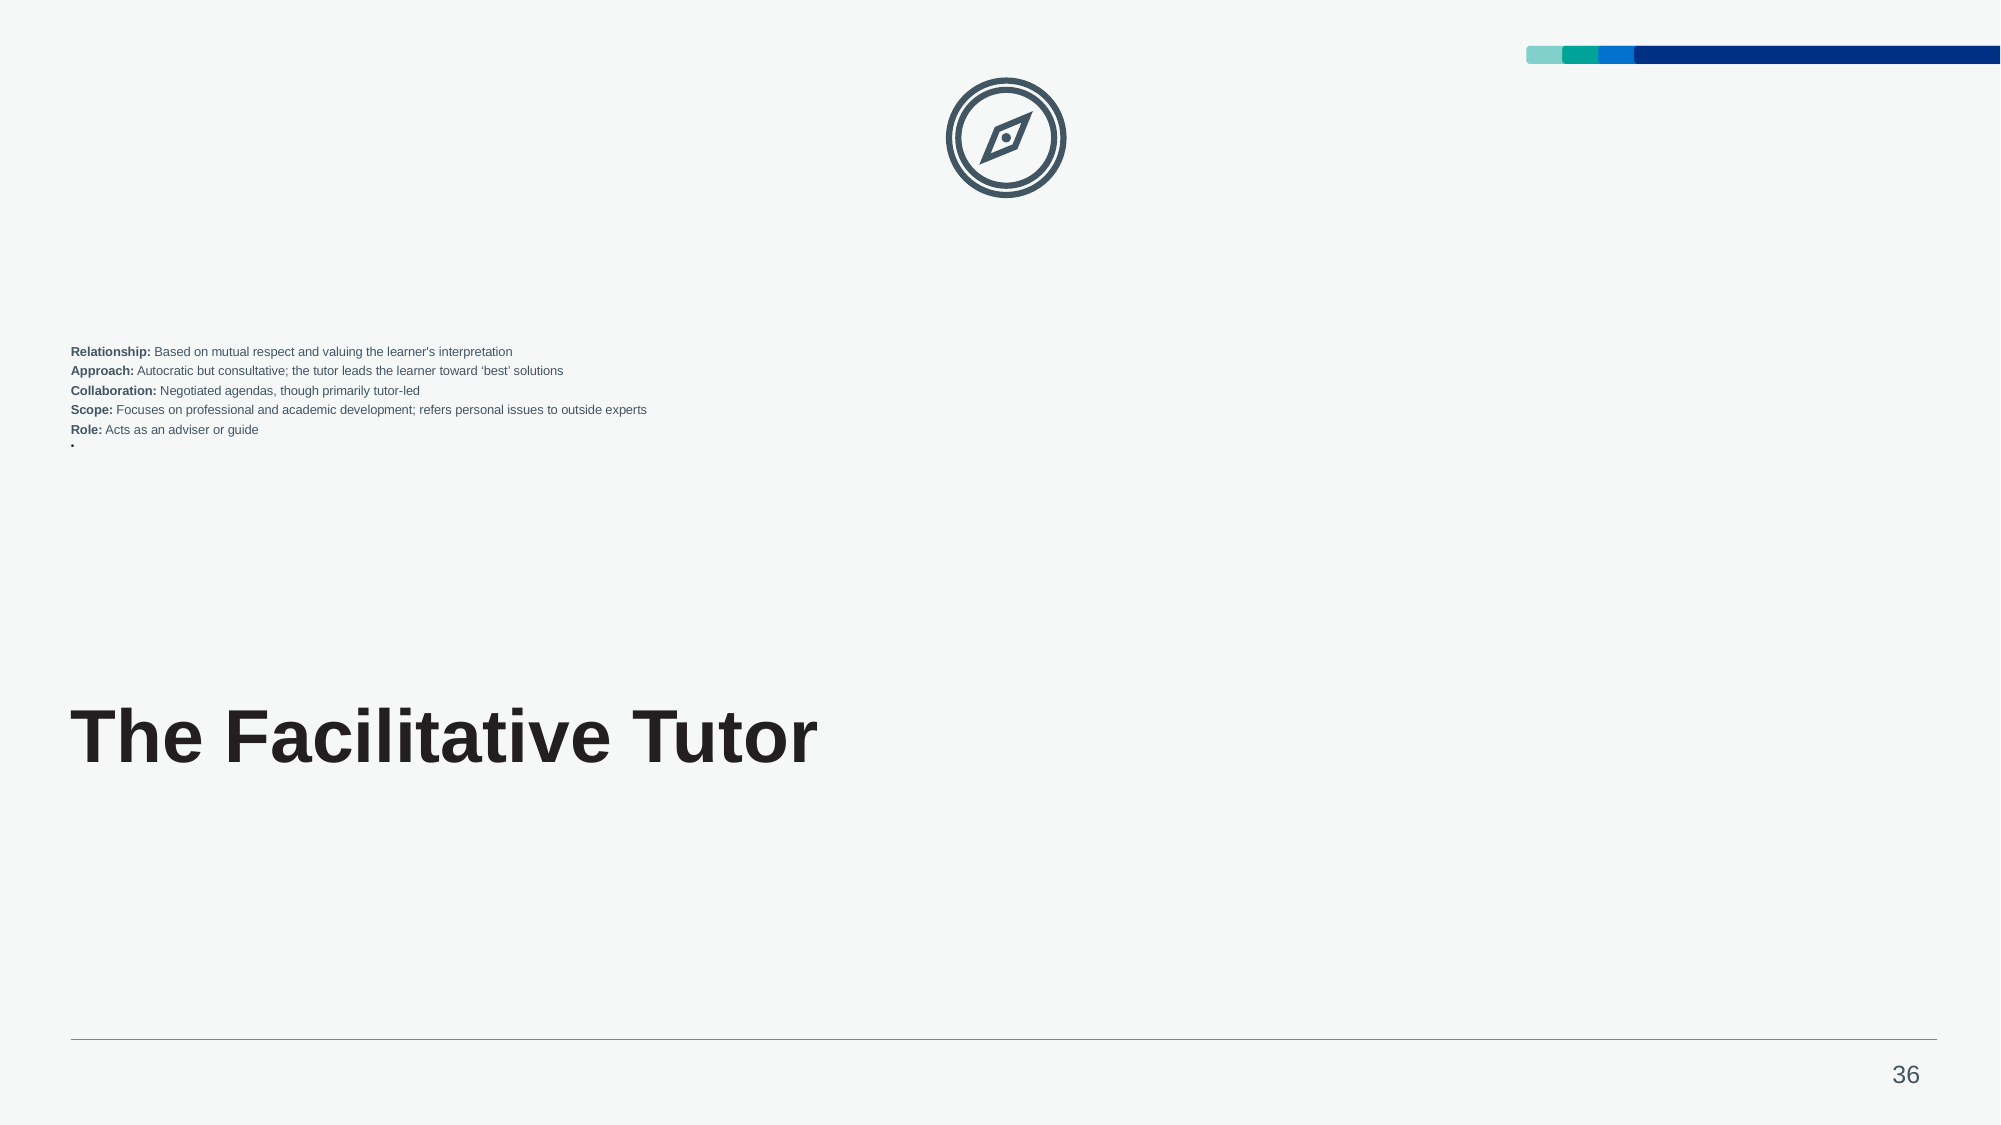

# Relationship: Based on mutual respect and valuing the learner's interpretation
Approach: Autocratic but consultative; the tutor leads the learner toward ‘best’ solutions
Collaboration: Negotiated agendas, though primarily tutor-led
Scope: Focuses on professional and academic development; refers personal issues to outside experts
Role: Acts as an adviser or guide
The Facilitative Tutor